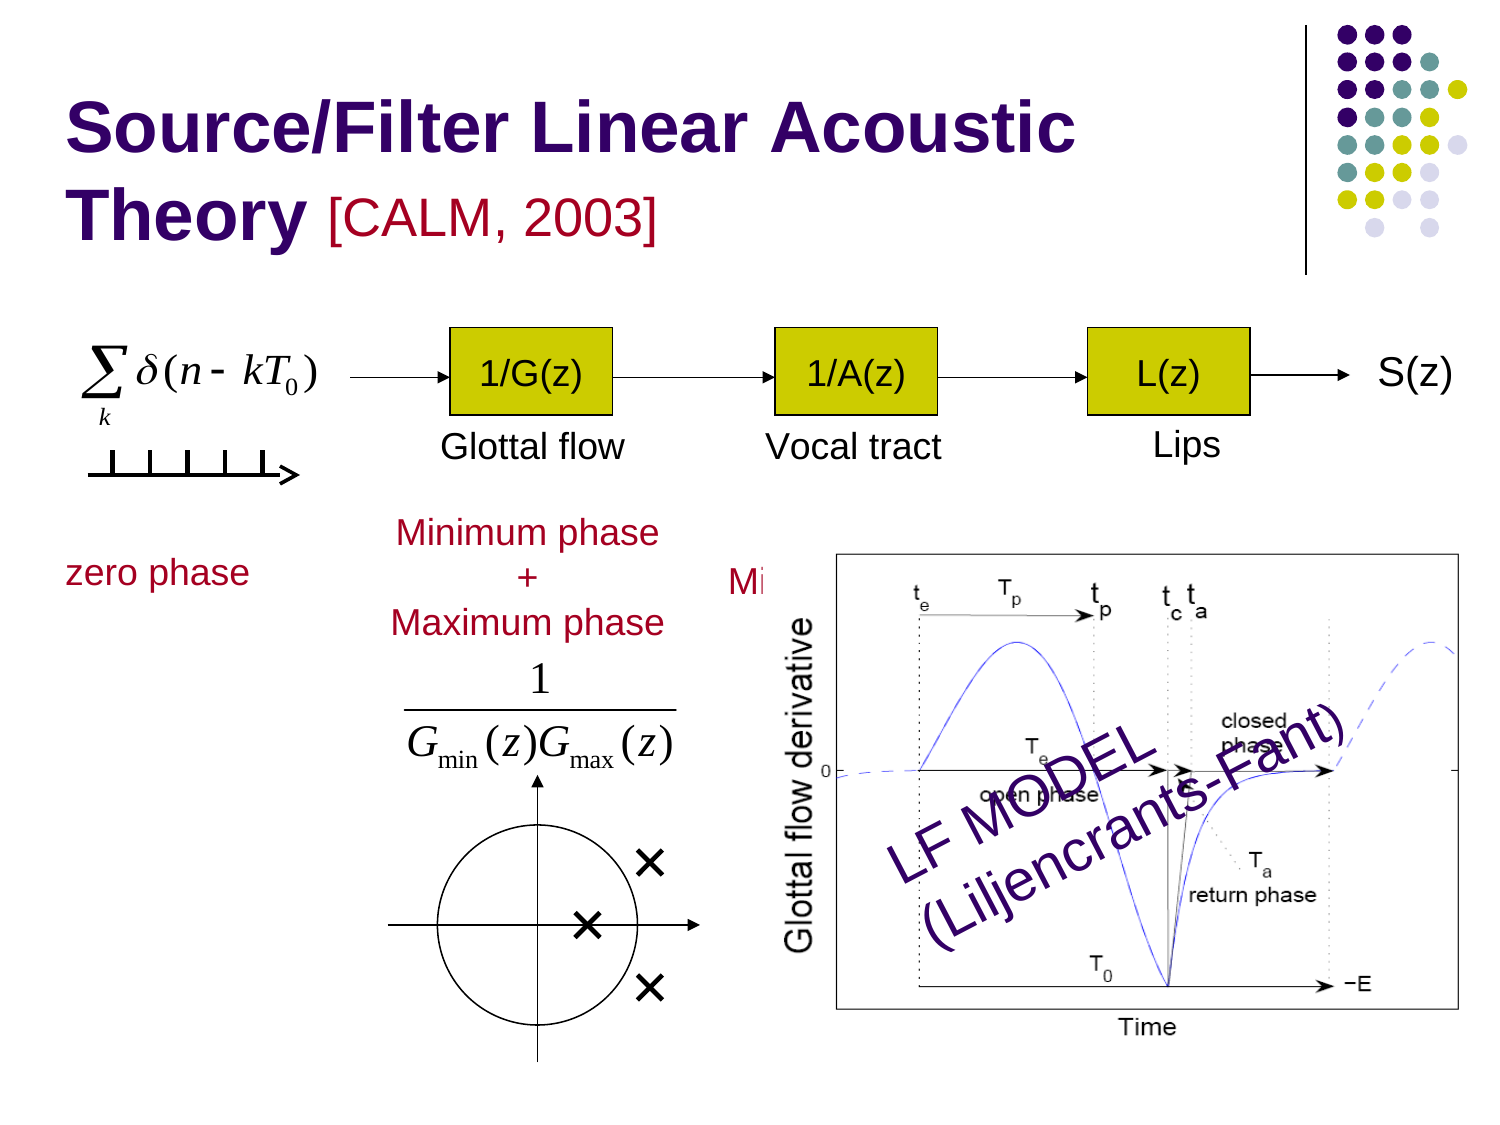

# Source/Filter Linear Acoustic Theory
[CALM, 2003]
1/G(z)
1/A(z)
L(z)
S(z)
Lips
Glottal flow
Vocal tract
Minimum phase
+
Maximum phase
zero phase
Minimum phase
Derivative
LF MODEL
(Liljencrants-Fant)